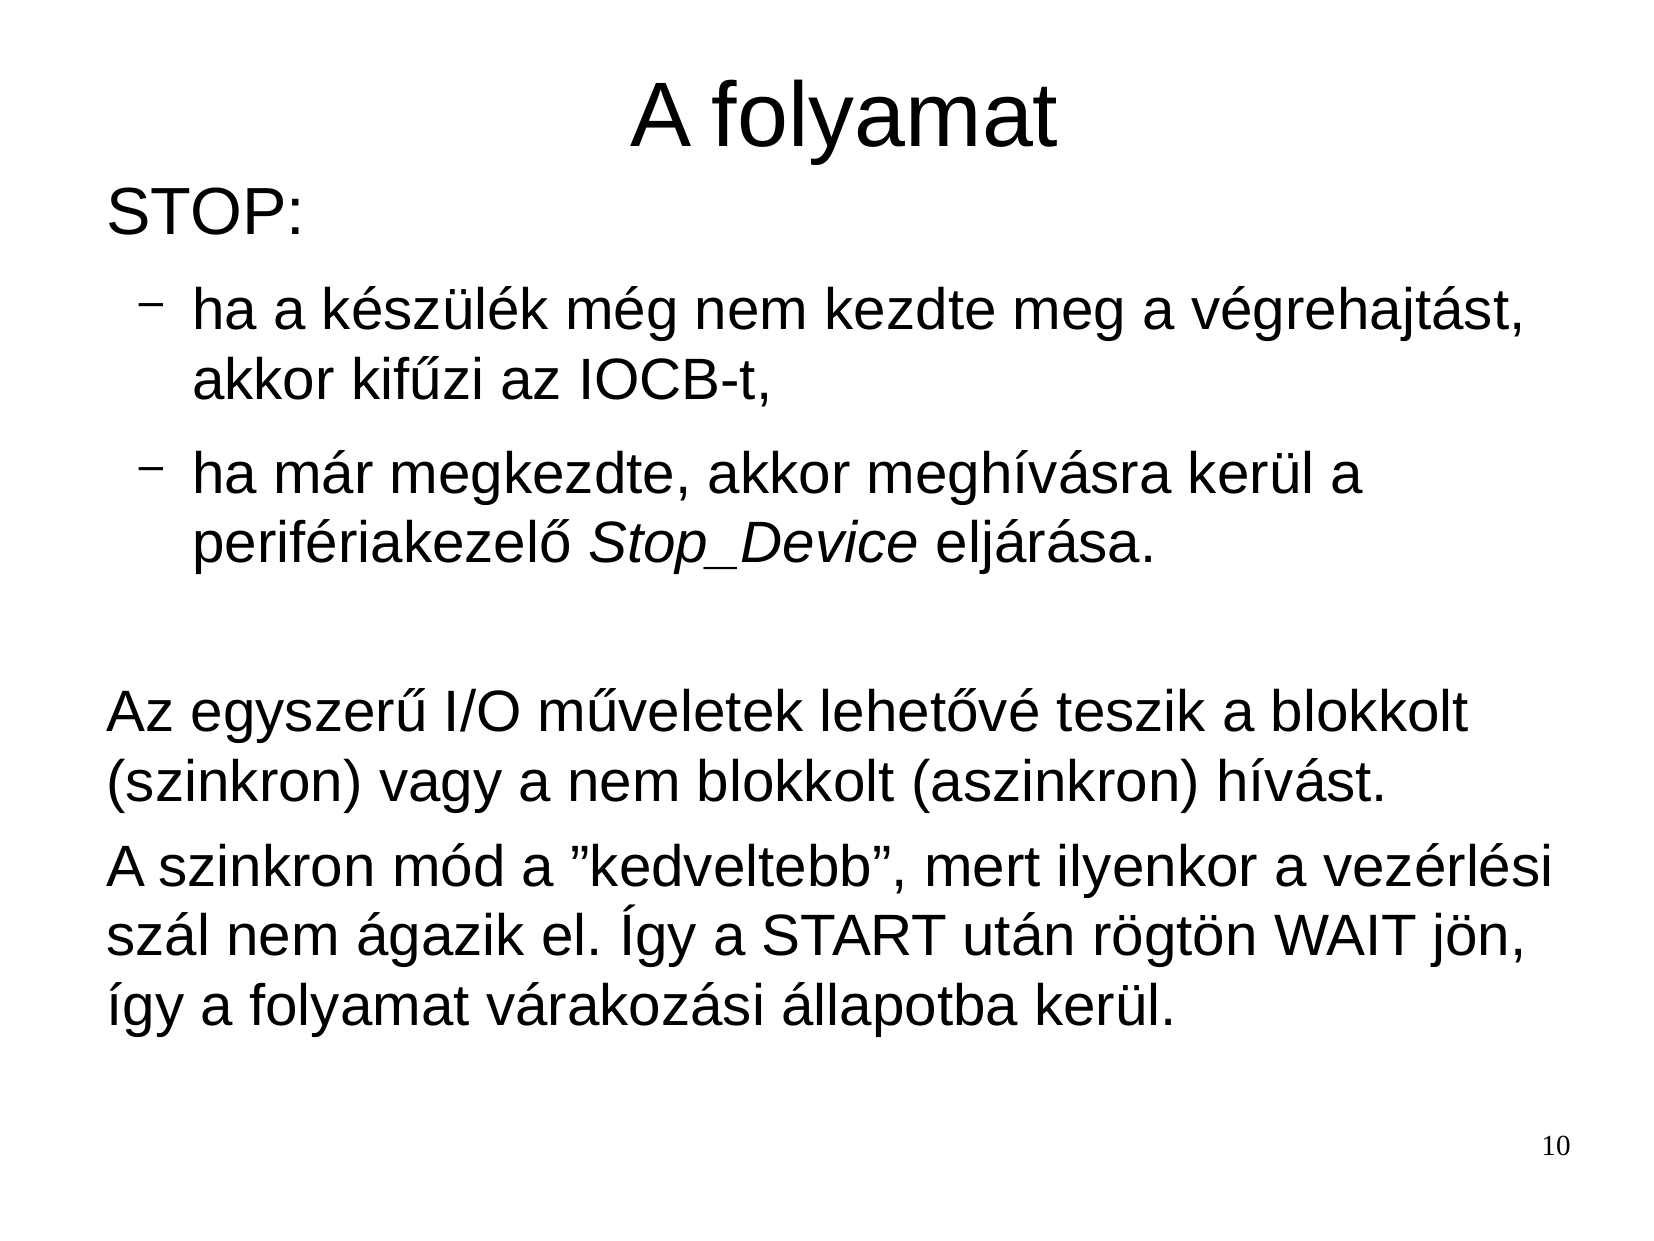

# A folyamat
STOP:
ha a készülék még nem kezdte meg a végrehajtást, akkor kifűzi az IOCB-t,
ha már megkezdte, akkor meghívásra kerül a perifériakezelő Stop_Device eljárása.
Az egyszerű I/O műveletek lehetővé teszik a blokkolt (szinkron) vagy a nem blokkolt (aszinkron) hívást.
A szinkron mód a ”kedveltebb”, mert ilyenkor a vezérlési szál nem ágazik el. Így a START után rögtön WAIT jön, így a folyamat várakozási állapotba kerül.
10